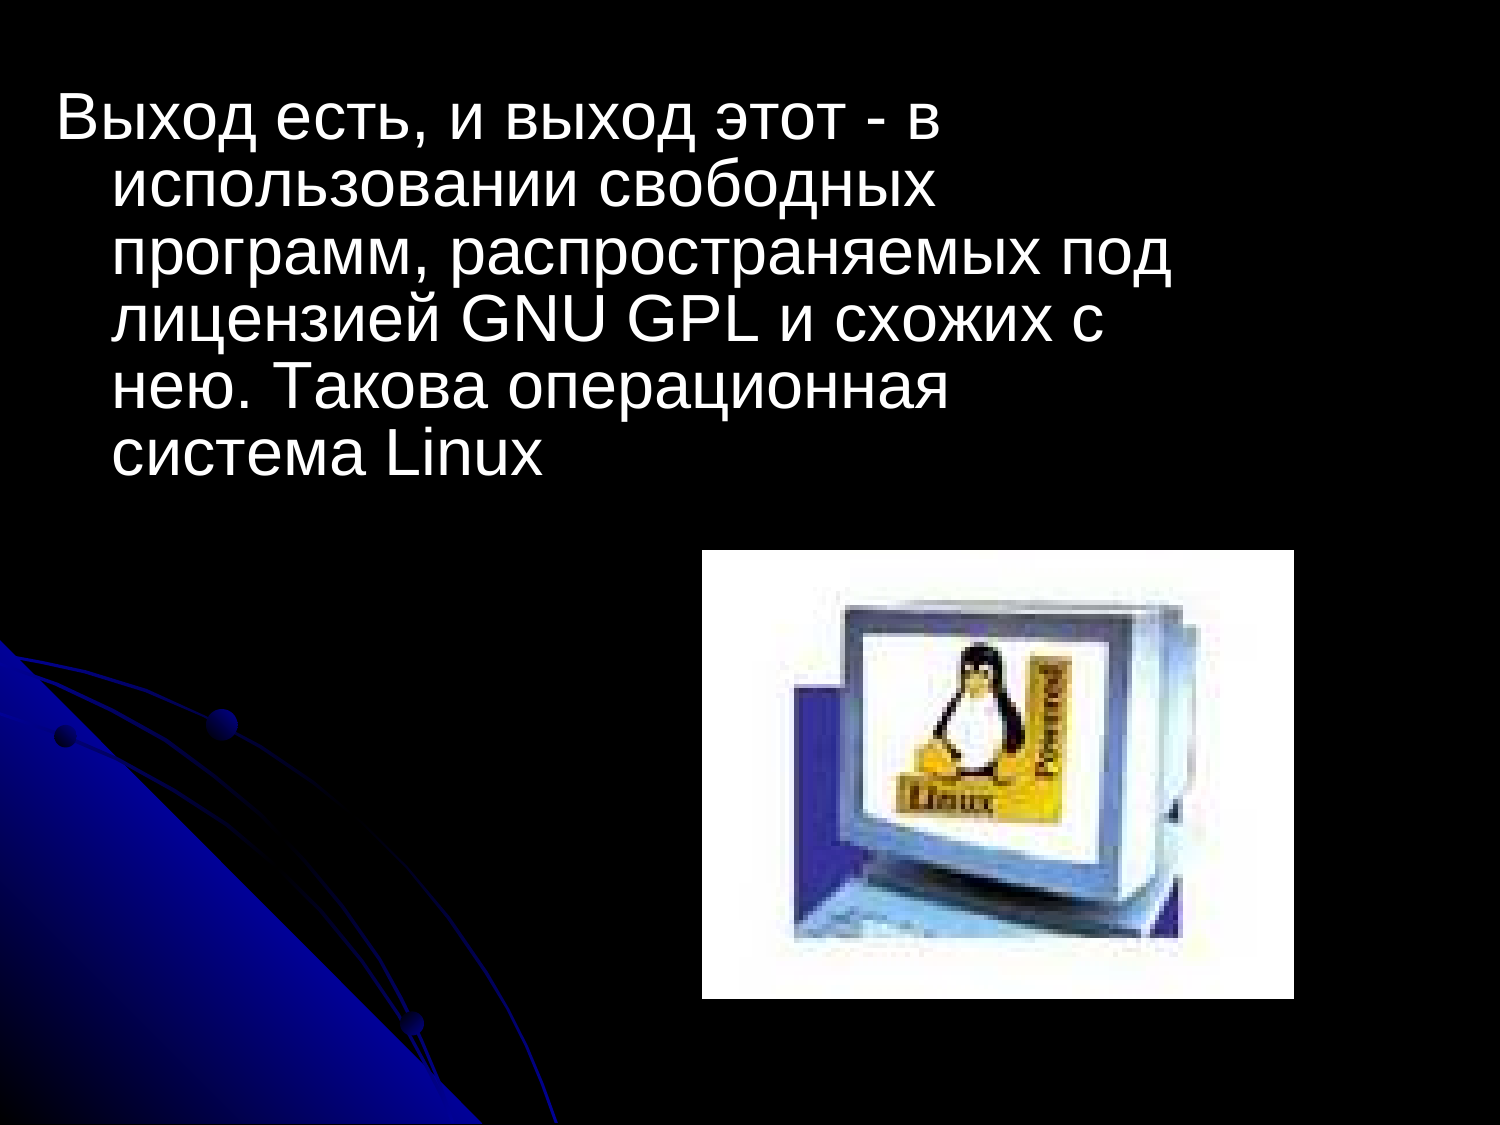

# Выход есть, и выход этот - в использовании свободных программ, распространяемых под лицензией GNU GPL и схожих с нею. Такова операционная система Linux